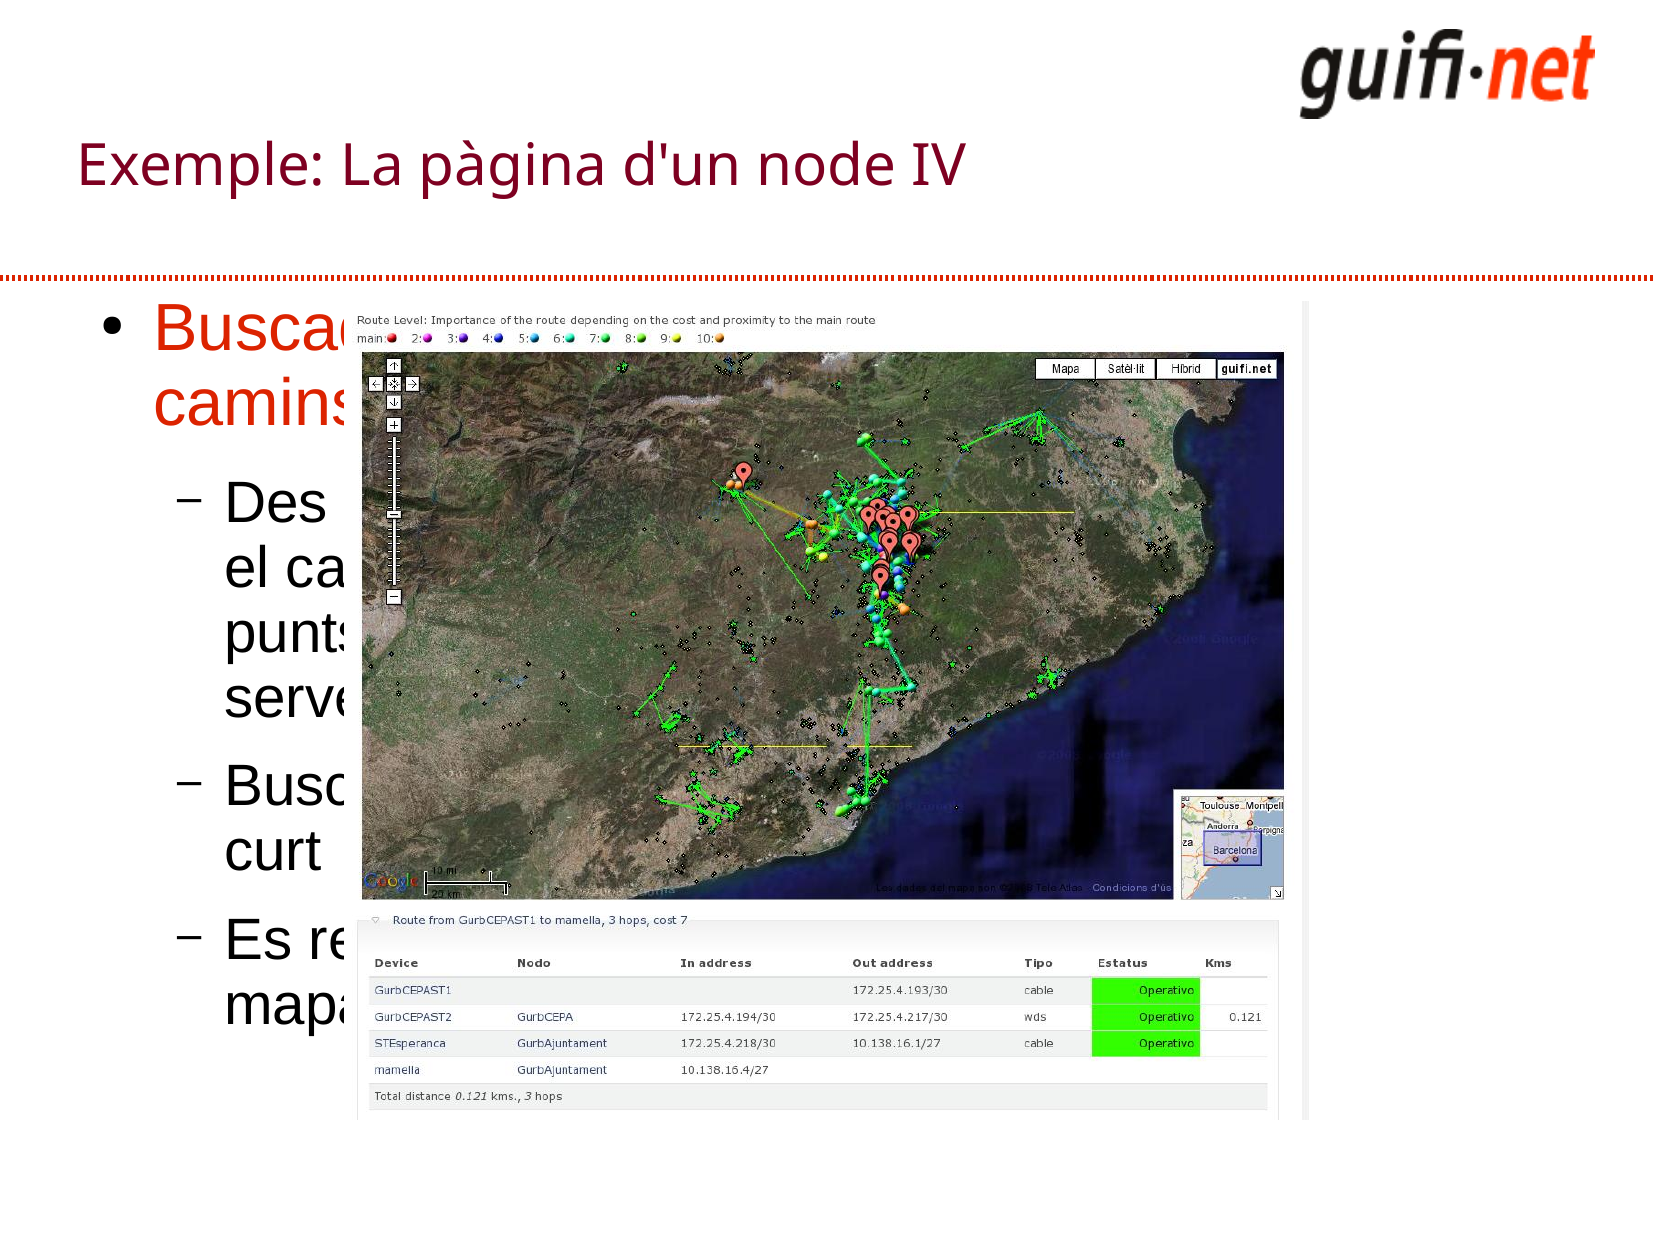

# Exemple: La pàgina d'un node IV
Buscador de serveis i camins (traceroute)
Des d'un punt, cerca el camí cap a altres punts o descobreix serveis
Busca el camí més curt
Es representa en un mapa